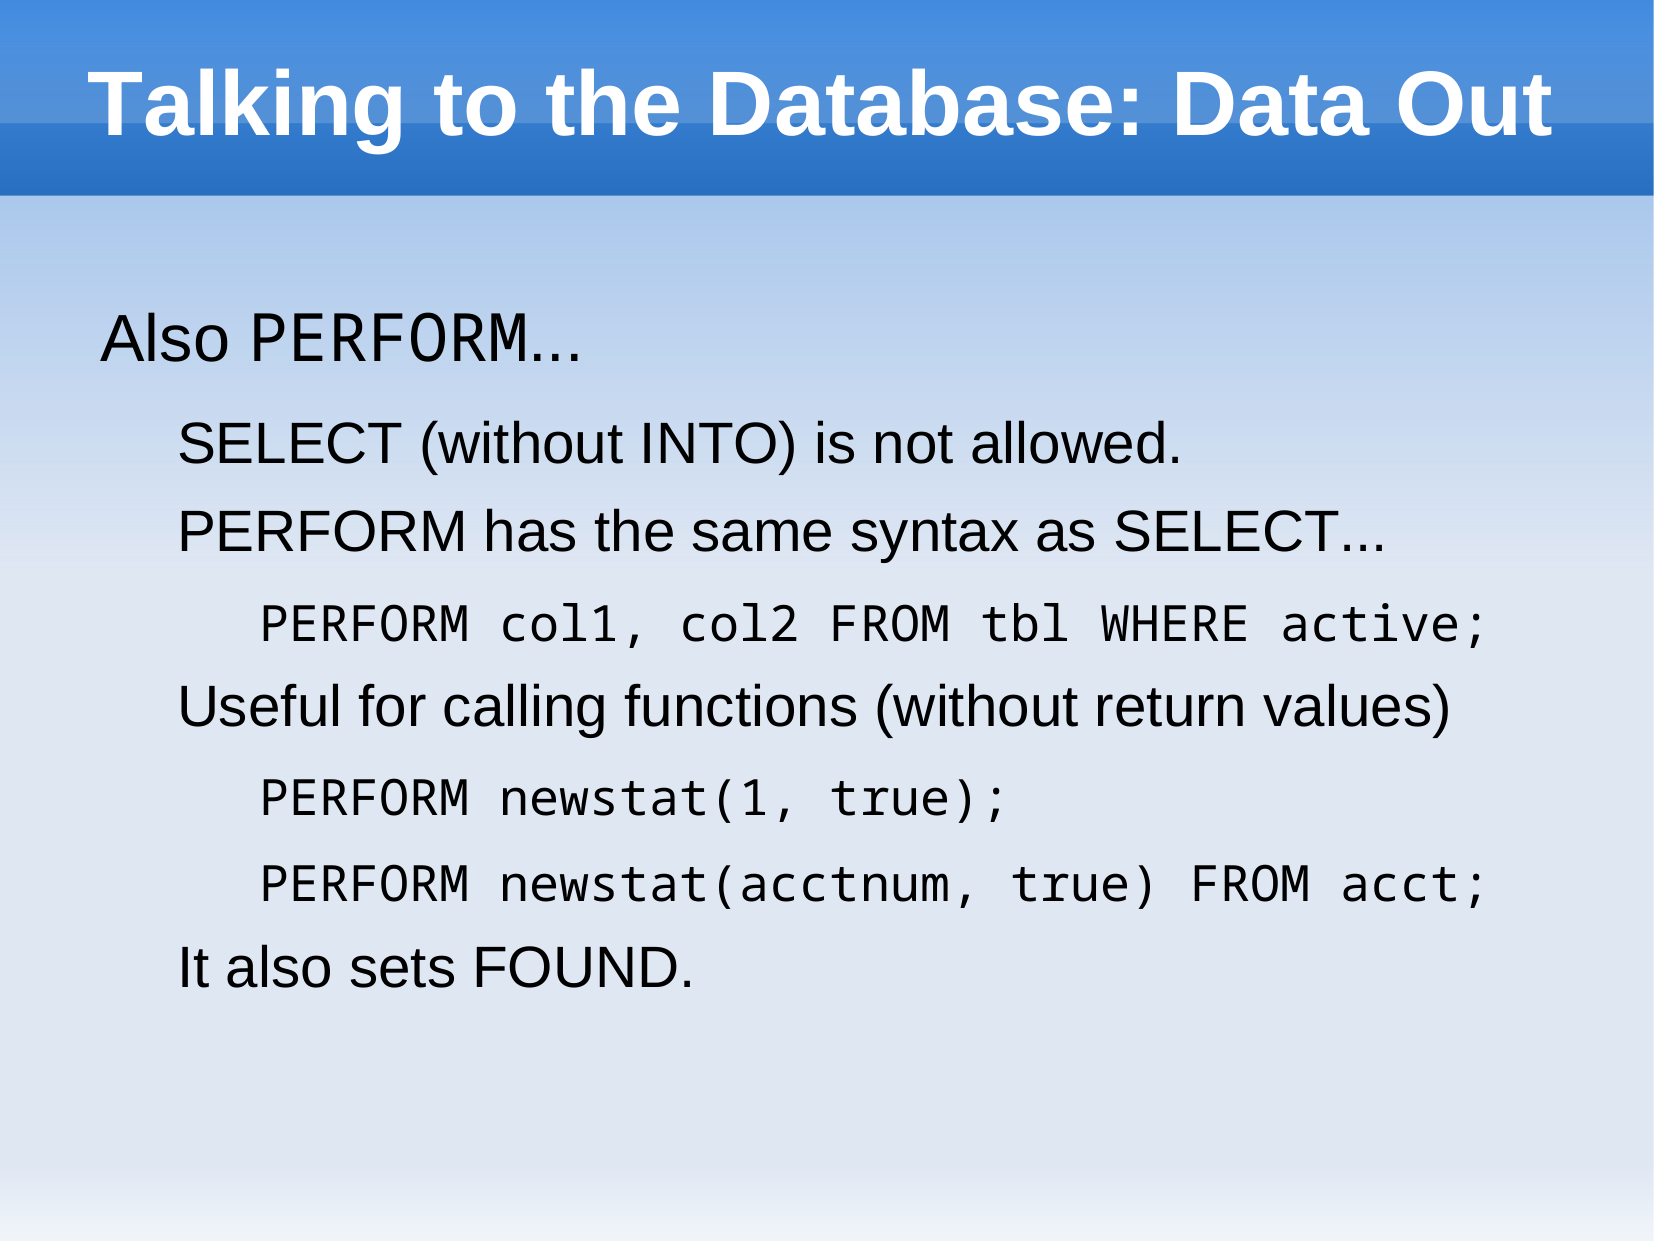

# Talking to the Database: Data Out
Also PERFORM...
SELECT (without INTO) is not allowed.
PERFORM has the same syntax as SELECT...
PERFORM col1, col2 FROM tbl WHERE active;
Useful for calling functions (without return values)
PERFORM newstat(1, true);
PERFORM newstat(acctnum, true) FROM acct;
It also sets FOUND.